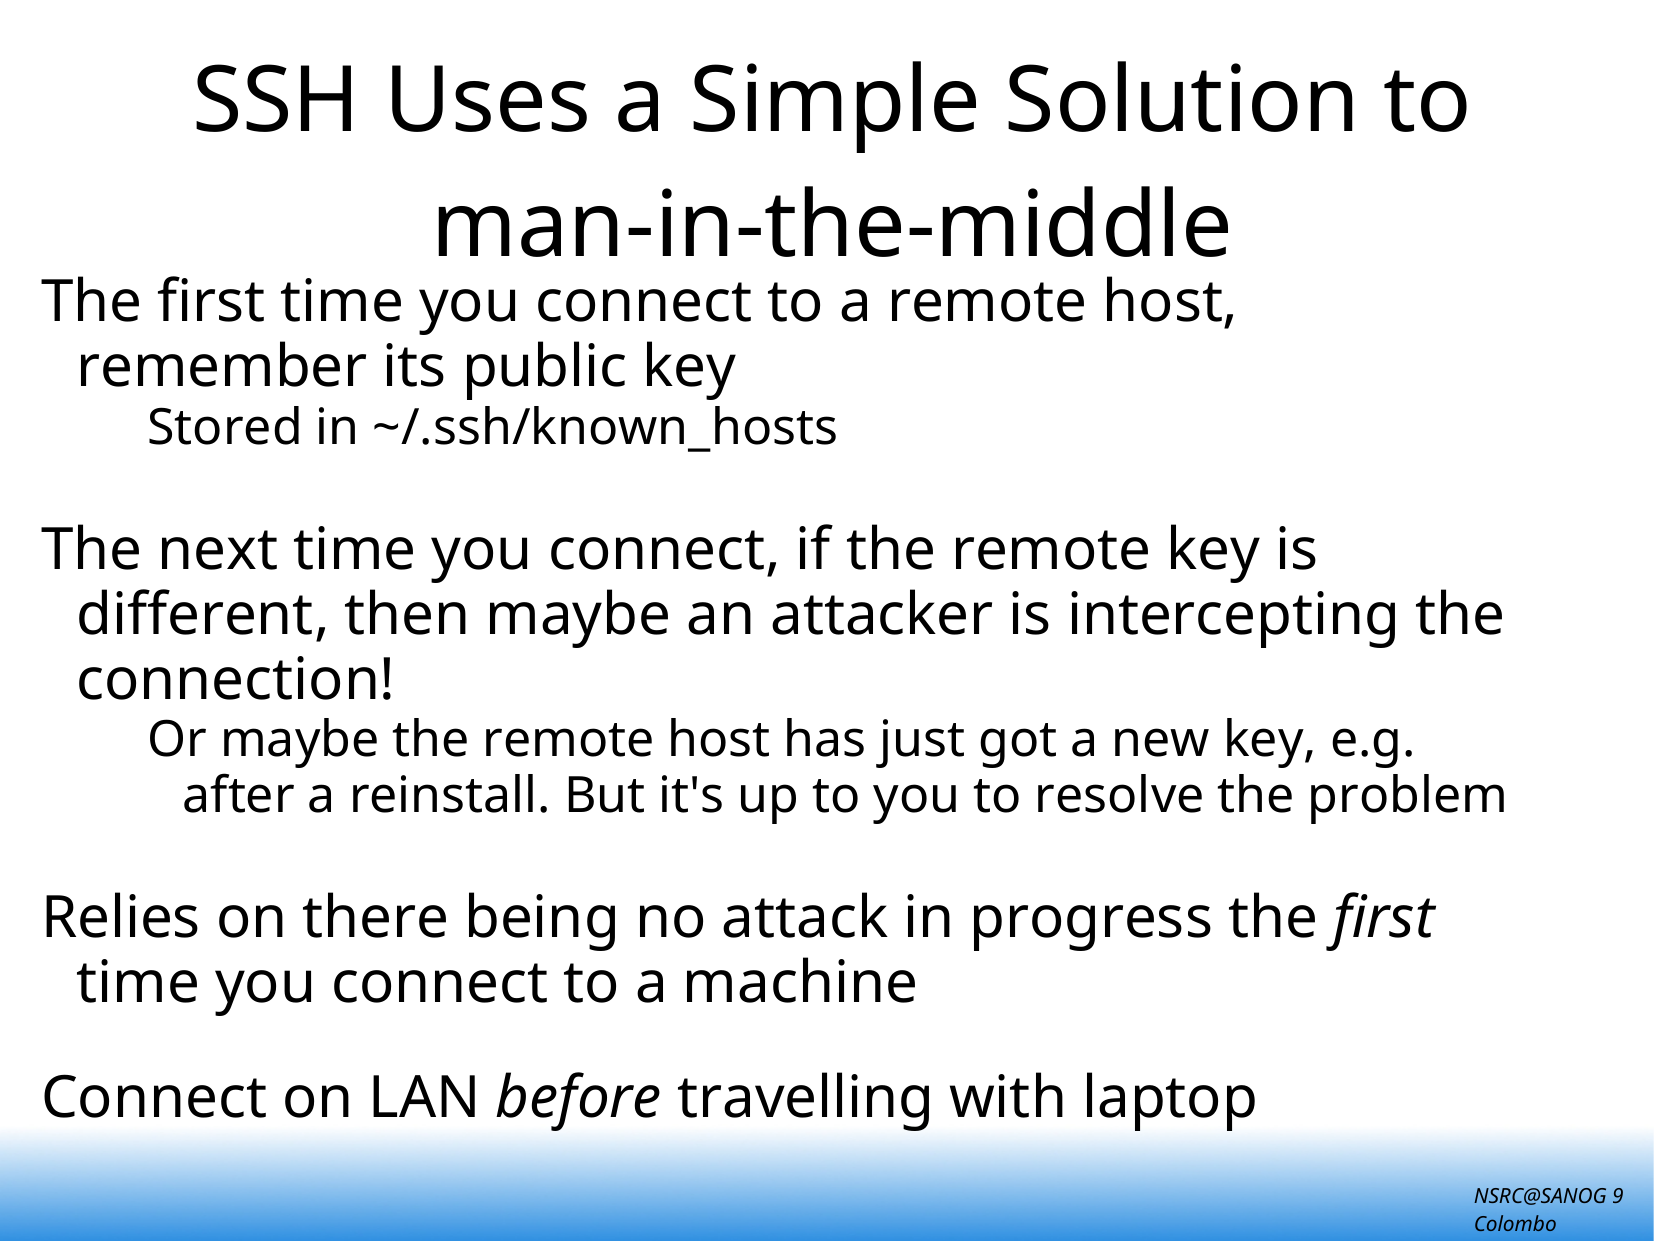

# SSH Uses a Simple Solution to man-in-the-middle
The first time you connect to a remote host, remember its public key
Stored in ~/.ssh/known_hosts
The next time you connect, if the remote key is different, then maybe an attacker is intercepting the connection!
Or maybe the remote host has just got a new key, e.g. after a reinstall. But it's up to you to resolve the problem
Relies on there being no attack in progress the first time you connect to a machine
Connect on LAN before travelling with laptop